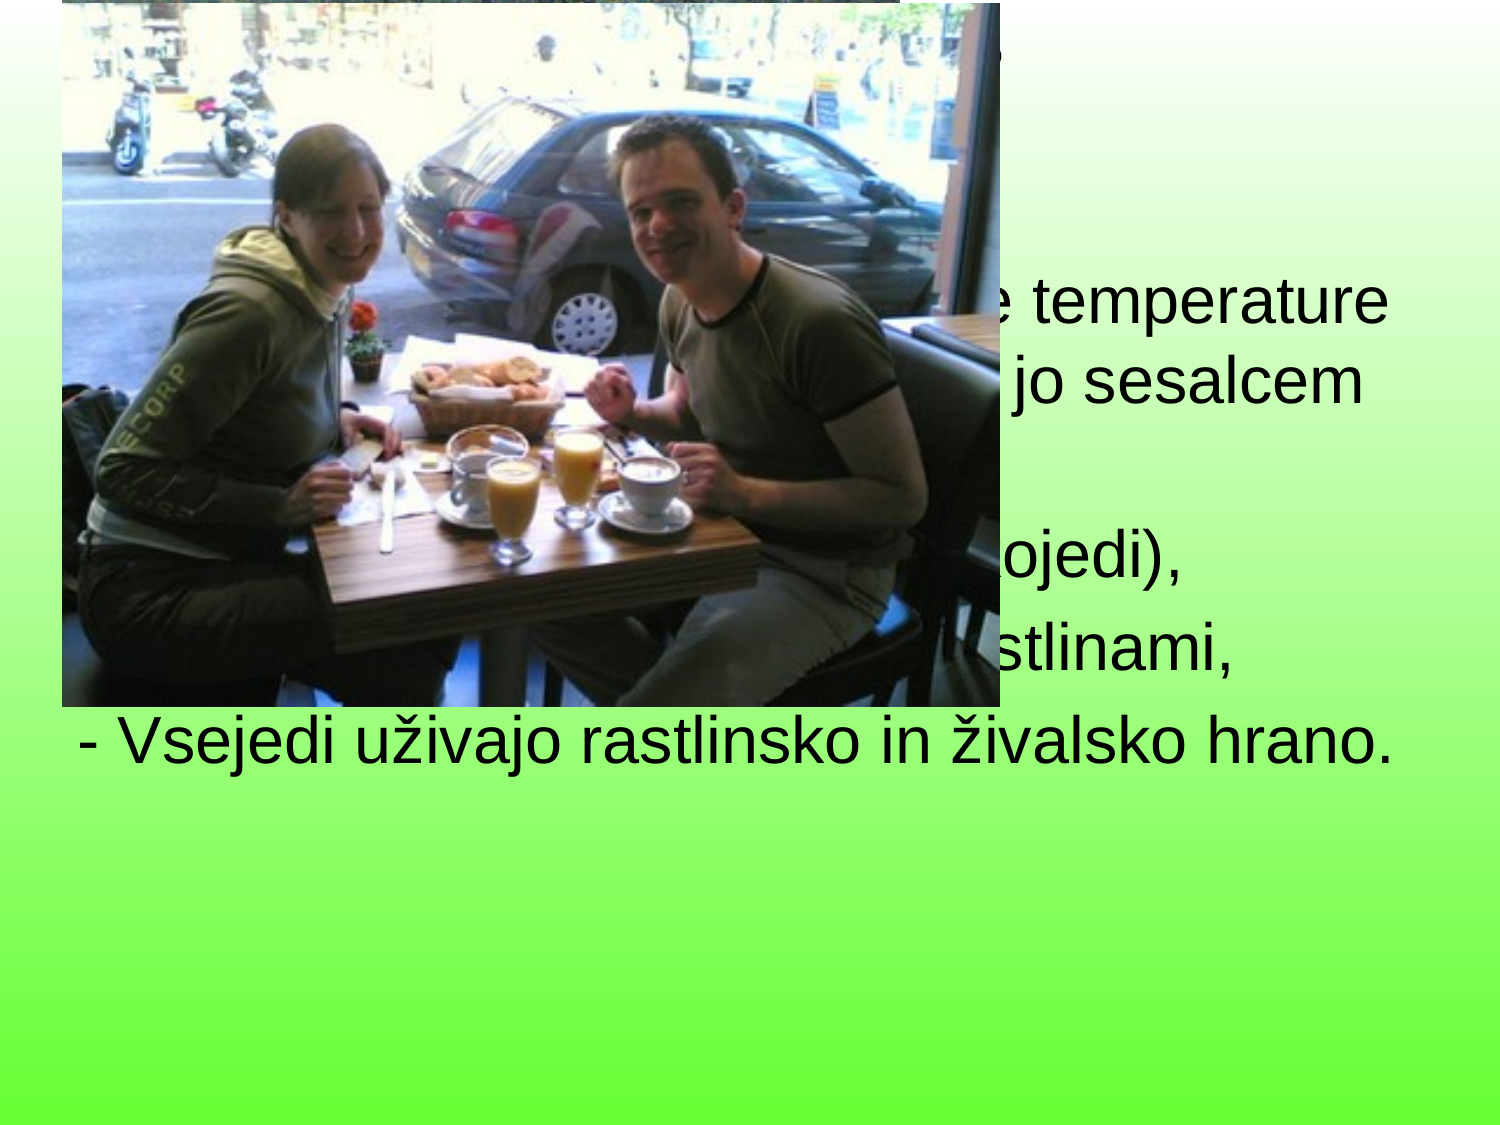

Prehranjevanje
 Za vzdrževanje stalne telesne temperature je potrebno veliko energije, ki jo sesalcem zagotovi izdatna hrana.
- Mesojedi plenijo (zveri in žužkojedi),
- Rastlinojedi pa se hranijo z rastlinami,
- Vsejedi uživajo rastlinsko in živalsko hrano.